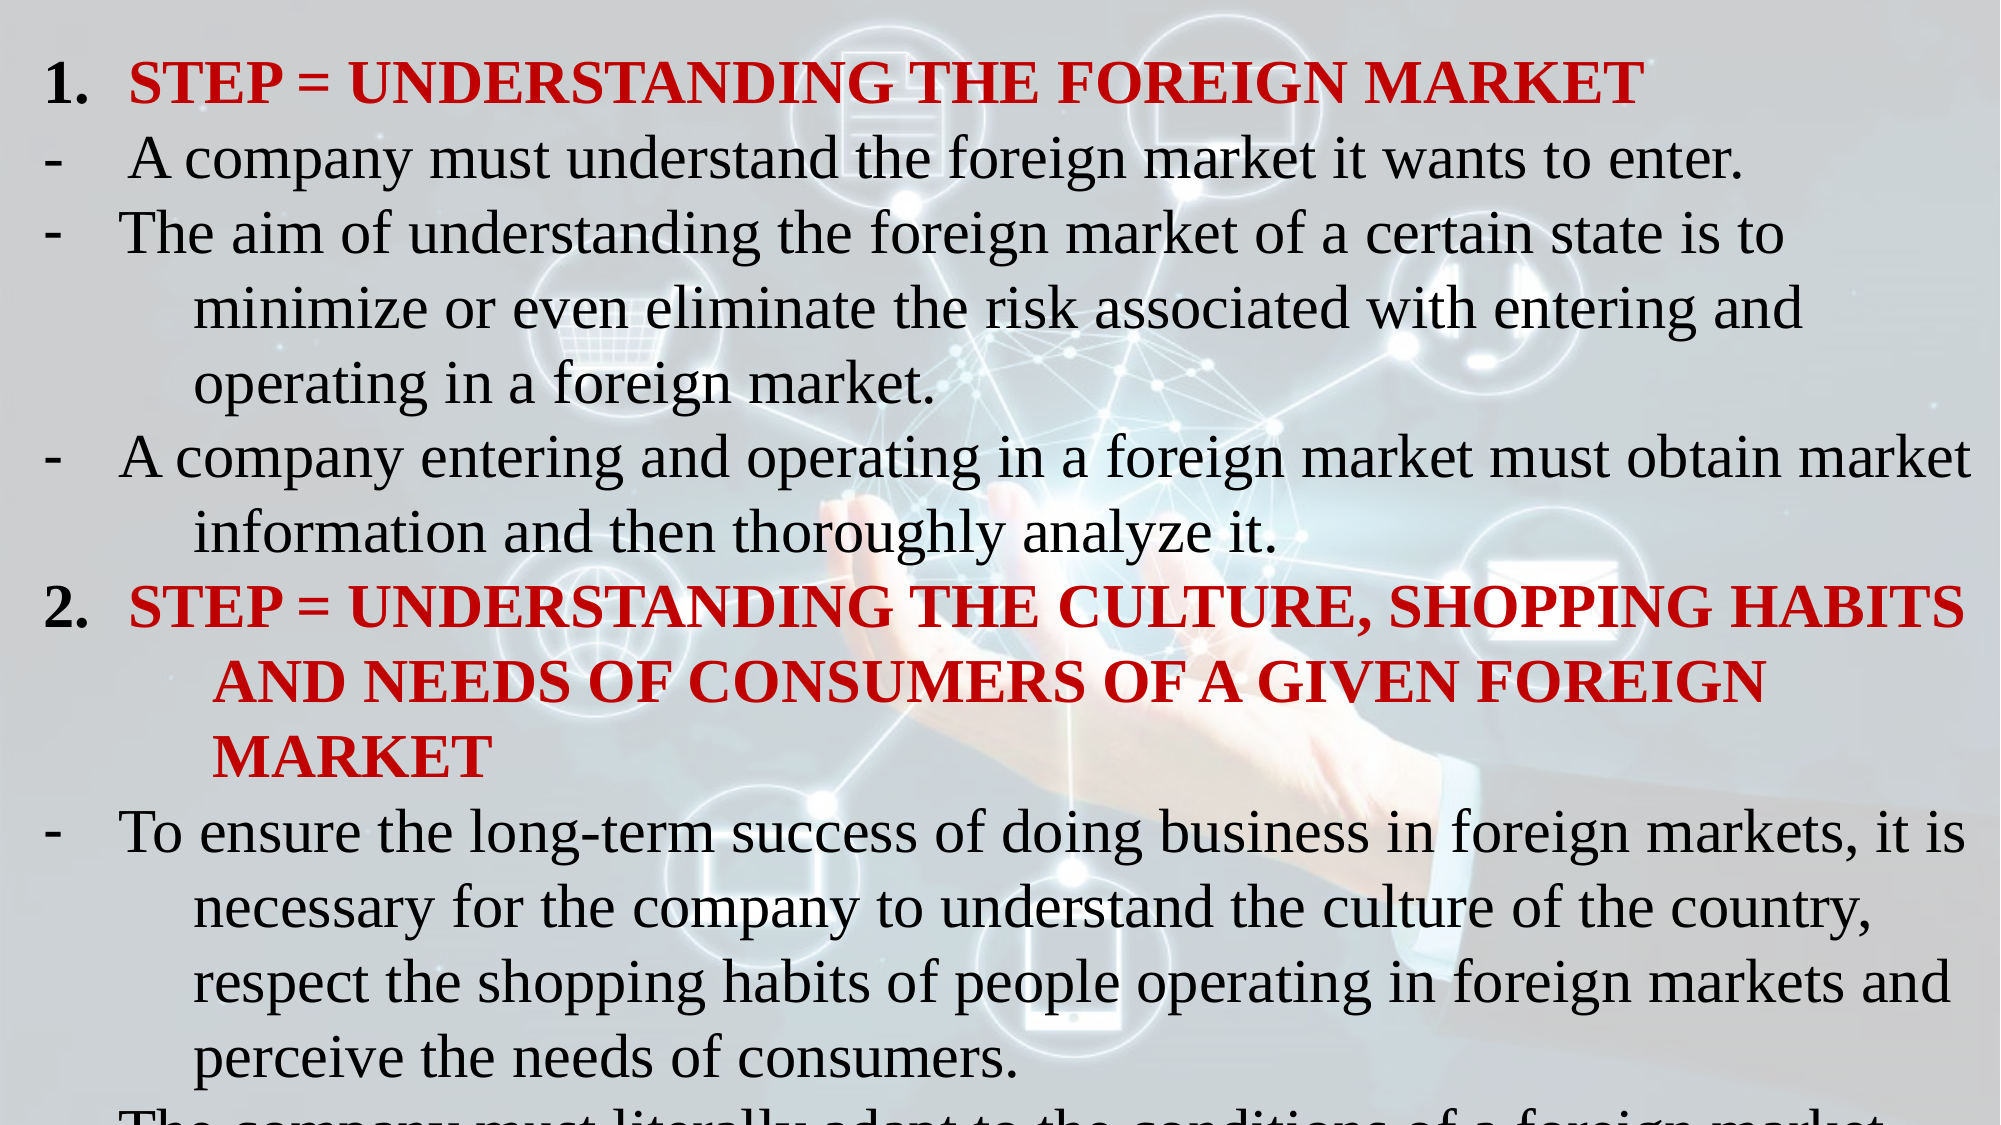

STEP = UNDERSTANDING THE FOREIGN MARKET
- A company must understand the foreign market it wants to enter.
The aim of understanding the foreign market of a certain state is to minimize or even eliminate the risk associated with entering and operating in a foreign market.
A company entering and operating in a foreign market must obtain market information and then thoroughly analyze it.
STEP = UNDERSTANDING THE CULTURE, SHOPPING HABITS AND NEEDS OF CONSUMERS OF A GIVEN FOREIGN MARKET
To ensure the long-term success of doing business in foreign markets, it is necessary for the company to understand the culture of the country, respect the shopping habits of people operating in foreign markets and perceive the needs of consumers.
The company must literally adapt to the conditions of a foreign market.